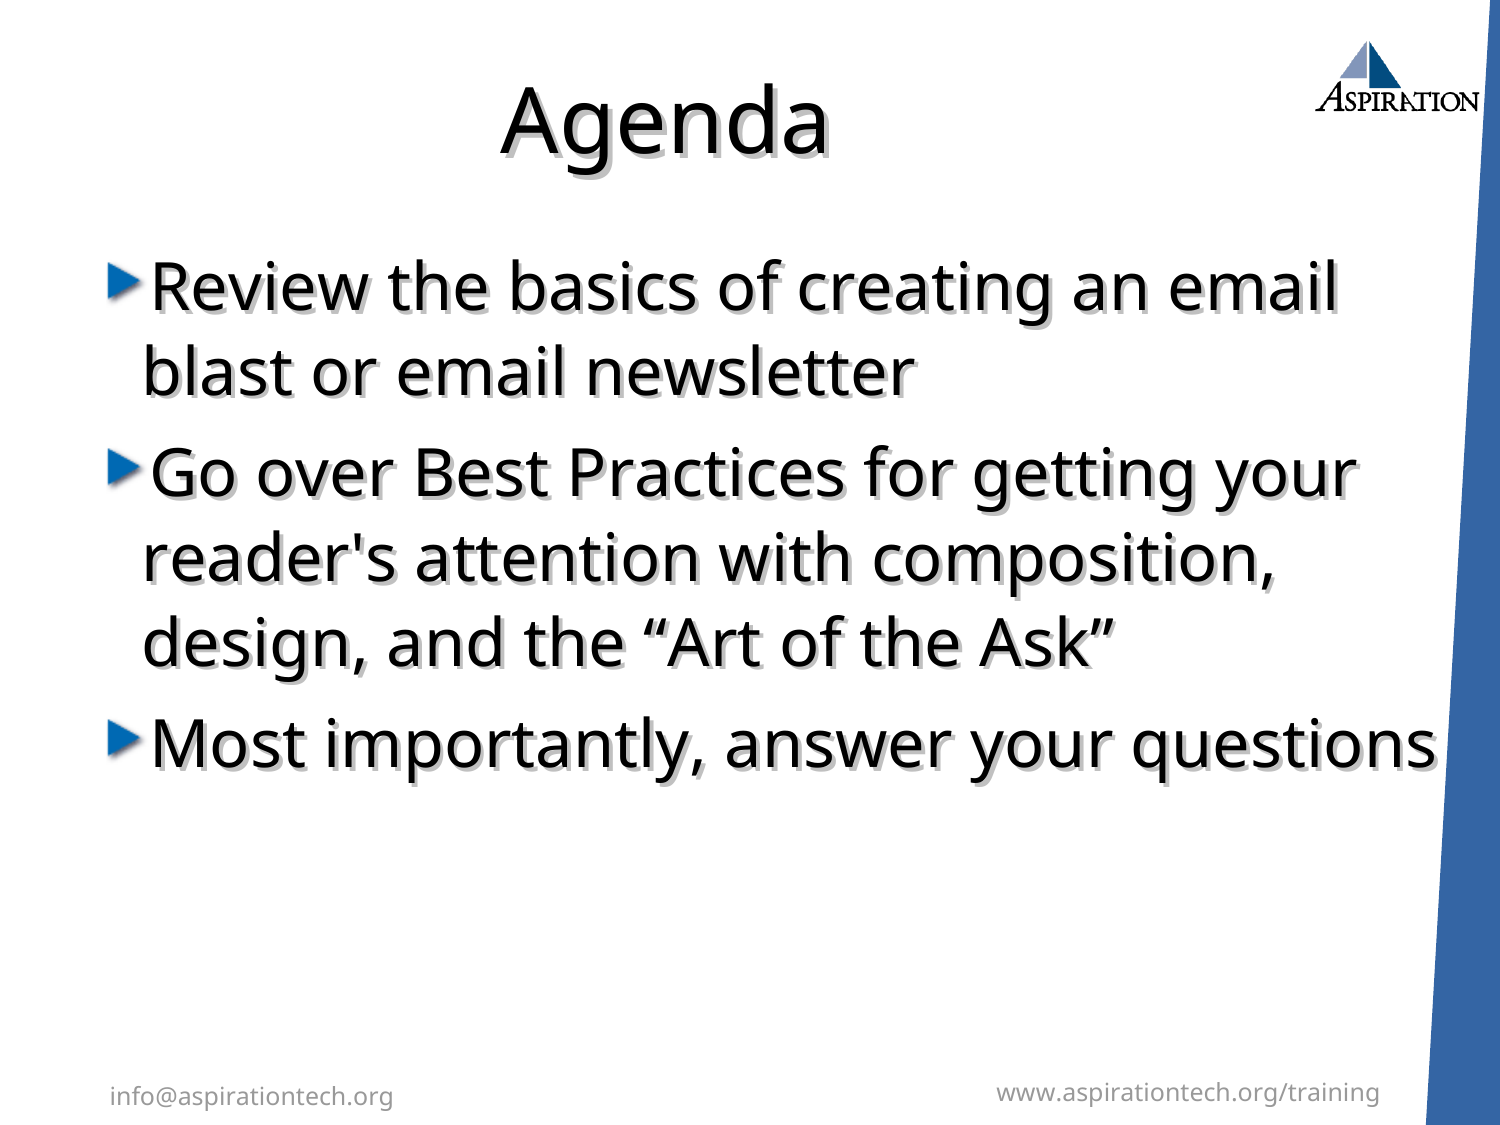

# Agenda
Review the basics of creating an email blast or email newsletter
Go over Best Practices for getting your reader's attention with composition, design, and the “Art of the Ask”
Most importantly, answer your questions